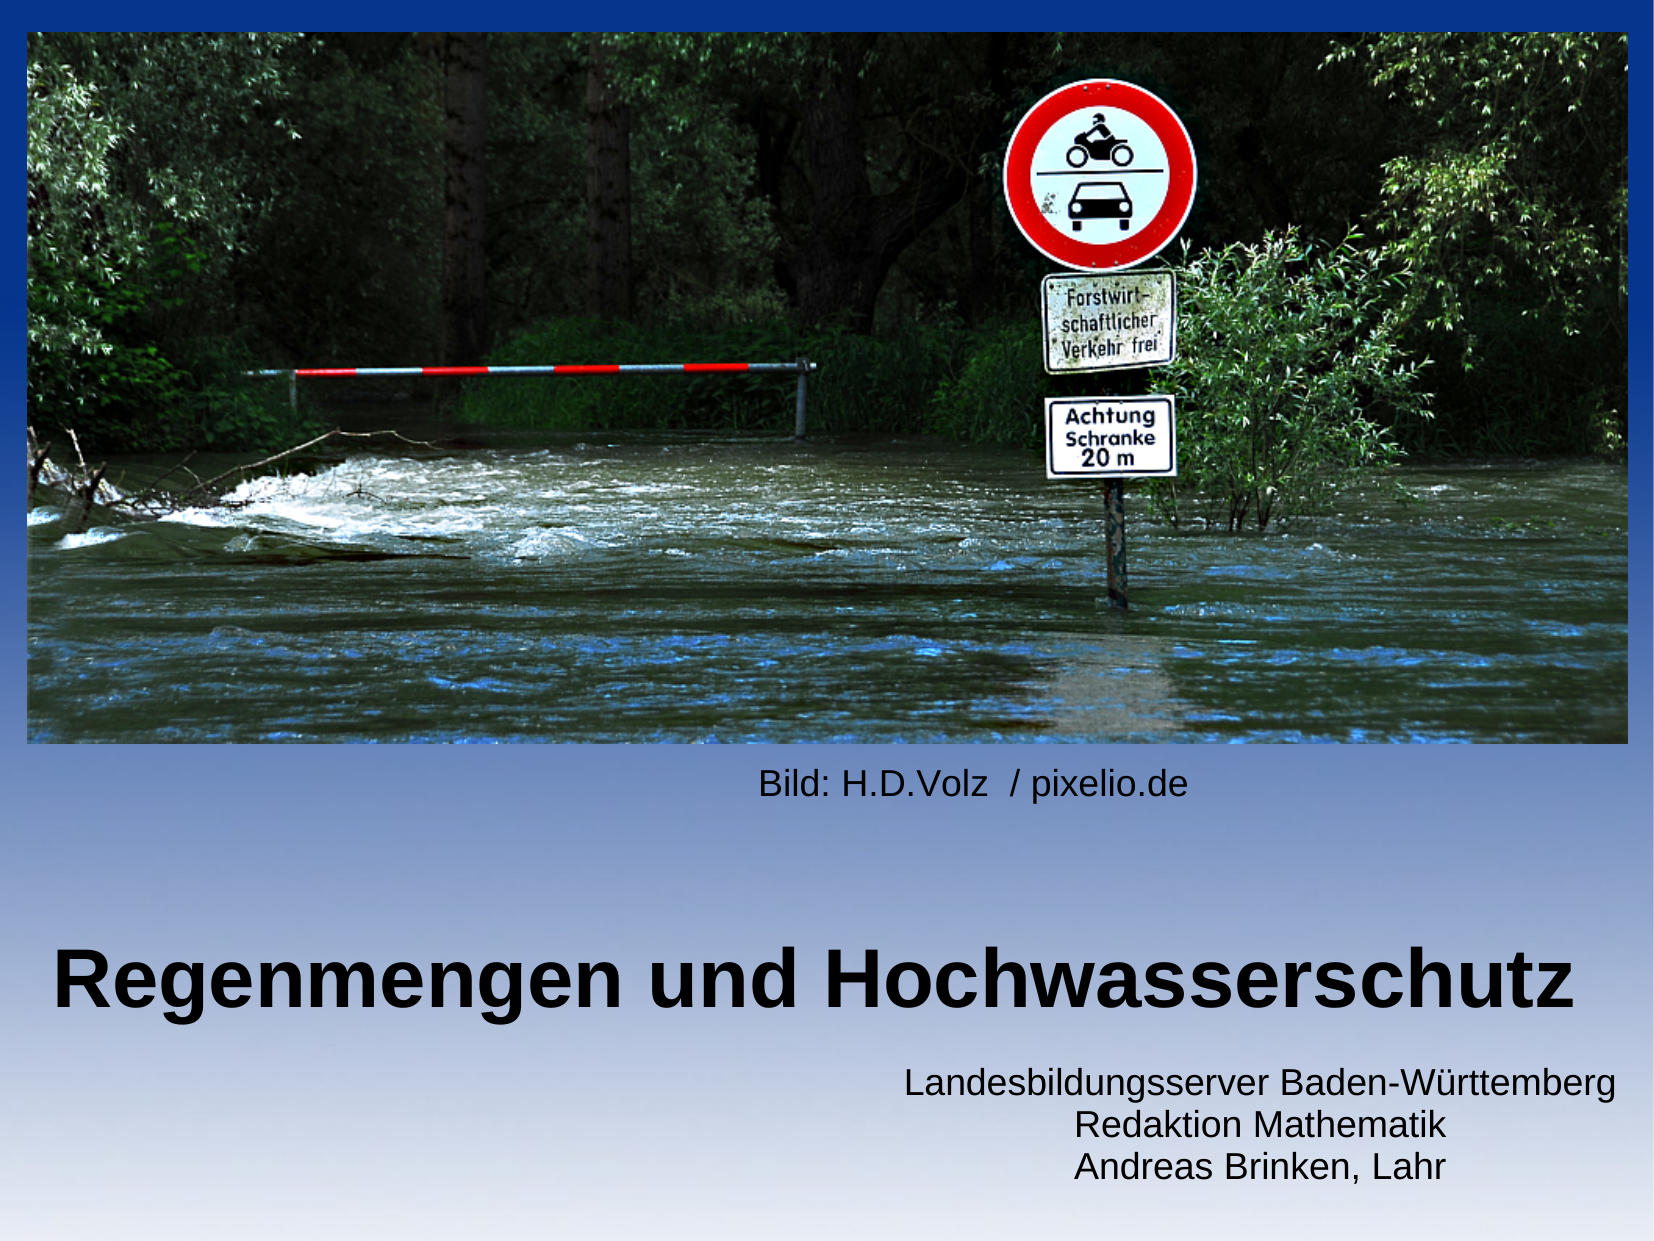

Bild: H.D.Volz / pixelio.de
# Regenmengen und Hochwasserschutz